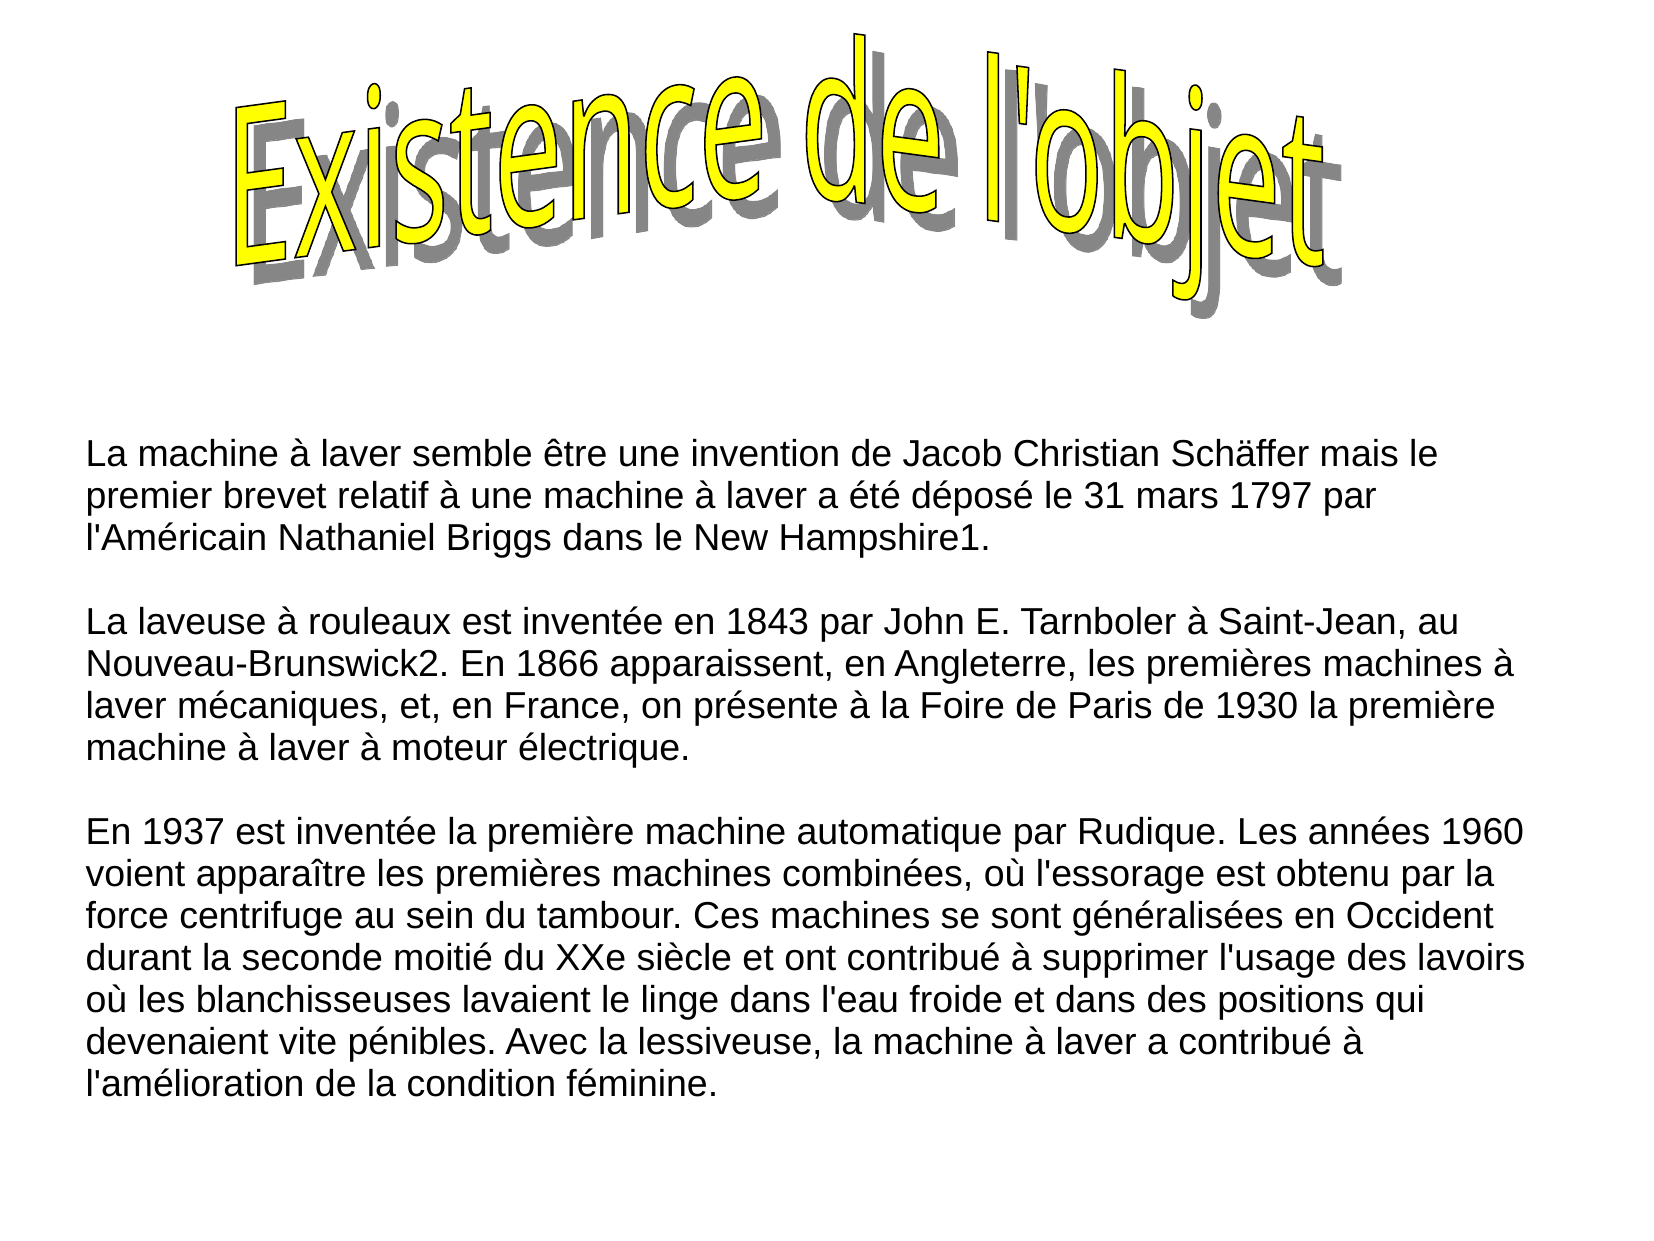

Existence de l'objet
La machine à laver semble être une invention de Jacob Christian Schäffer mais le premier brevet relatif à une machine à laver a été déposé le 31 mars 1797 par l'Américain Nathaniel Briggs dans le New Hampshire1.
La laveuse à rouleaux est inventée en 1843 par John E. Tarnboler à Saint-Jean, au Nouveau-Brunswick2. En 1866 apparaissent, en Angleterre, les premières machines à laver mécaniques, et, en France, on présente à la Foire de Paris de 1930 la première machine à laver à moteur électrique.
En 1937 est inventée la première machine automatique par Rudique. Les années 1960 voient apparaître les premières machines combinées, où l'essorage est obtenu par la force centrifuge au sein du tambour. Ces machines se sont généralisées en Occident durant la seconde moitié du XXe siècle et ont contribué à supprimer l'usage des lavoirs où les blanchisseuses lavaient le linge dans l'eau froide et dans des positions qui devenaient vite pénibles. Avec la lessiveuse, la machine à laver a contribué à l'amélioration de la condition féminine.